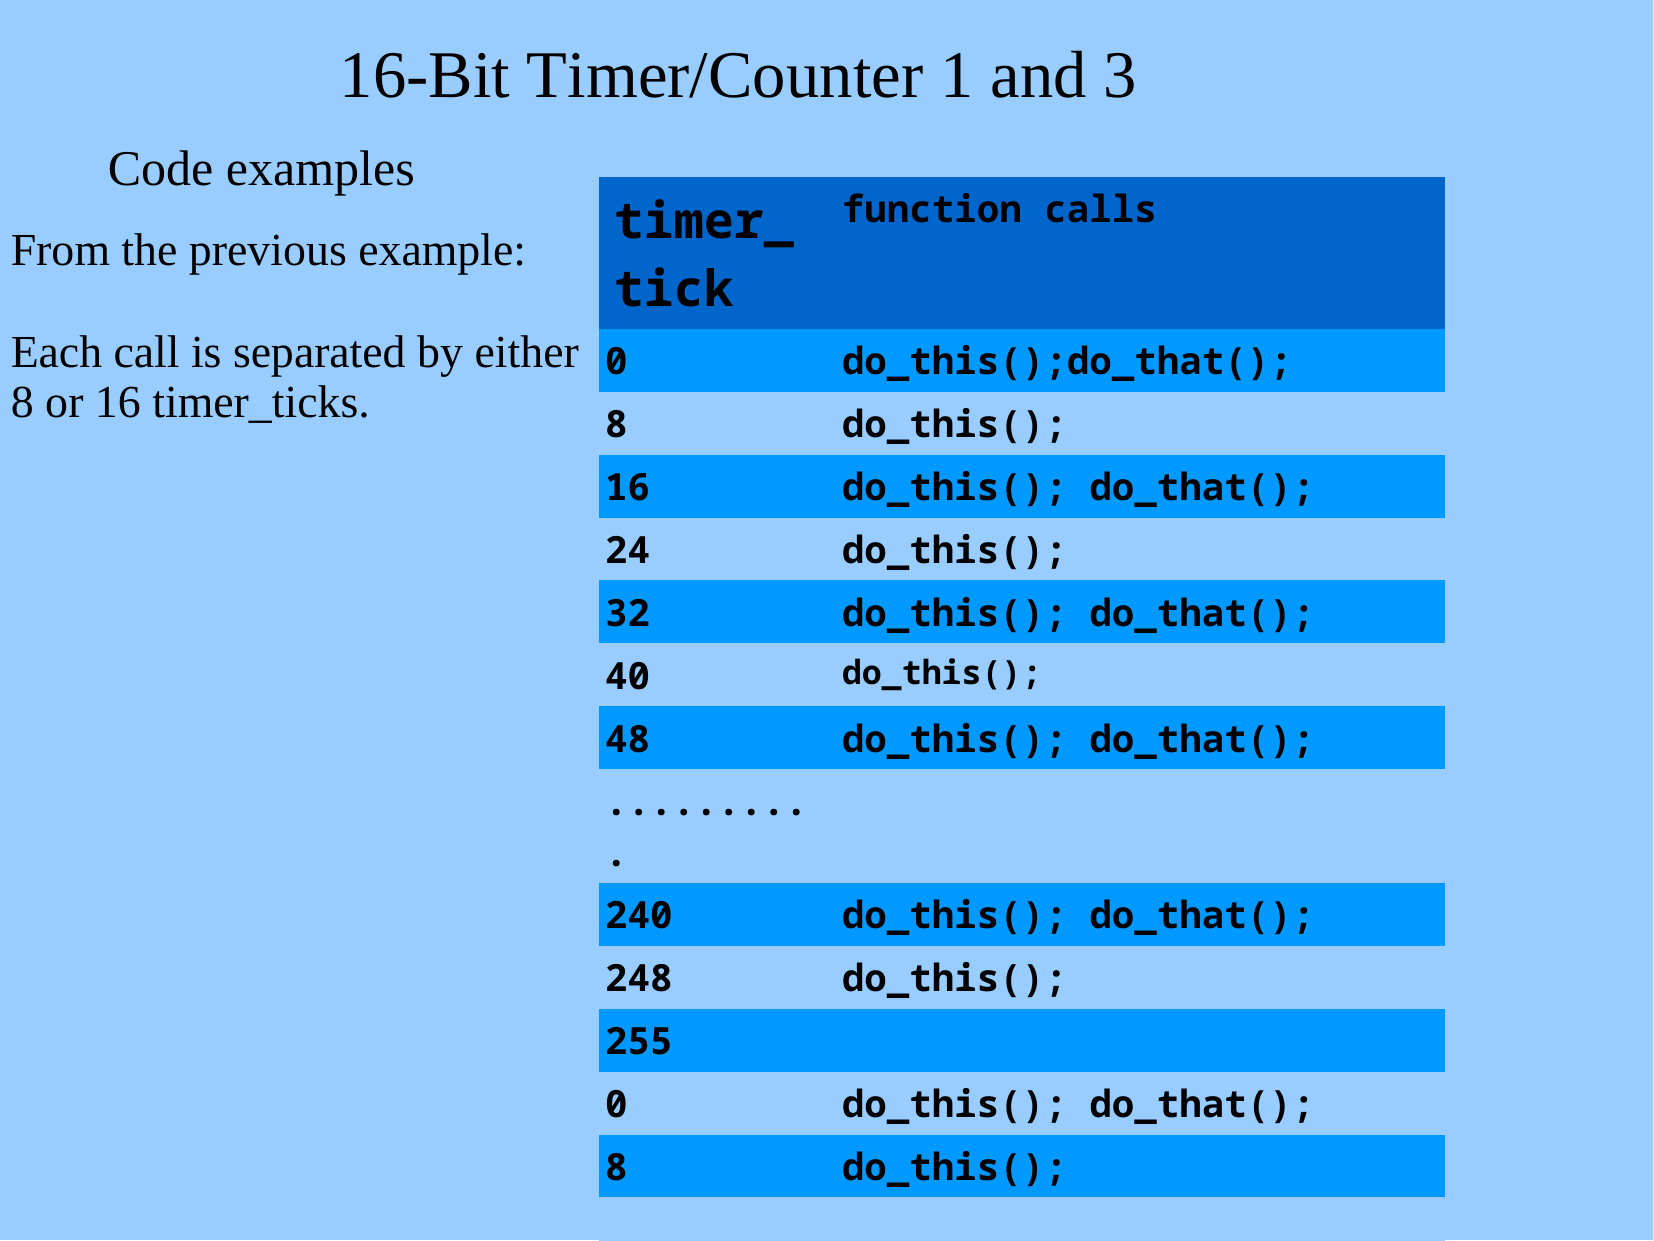

16-Bit Timer/Counter 1 and 3
Code examples
| timer\_tick | function calls |
| --- | --- |
| 0 | do\_this();do\_that(); |
| 8 | do\_this(); |
| 16 | do\_this(); do\_that(); |
| 24 | do\_this(); |
| 32 | do\_this(); do\_that(); |
| 40 | do\_this(); |
| 48 | do\_this(); do\_that(); |
| .......... | |
| 240 | do\_this(); do\_that(); |
| 248 | do\_this(); |
| 255 | |
| 0 | do\_this(); do\_that(); |
| 8 | do\_this(); |
| | |
From the previous example:
Each call is separated by either
8 or 16 timer_ticks.